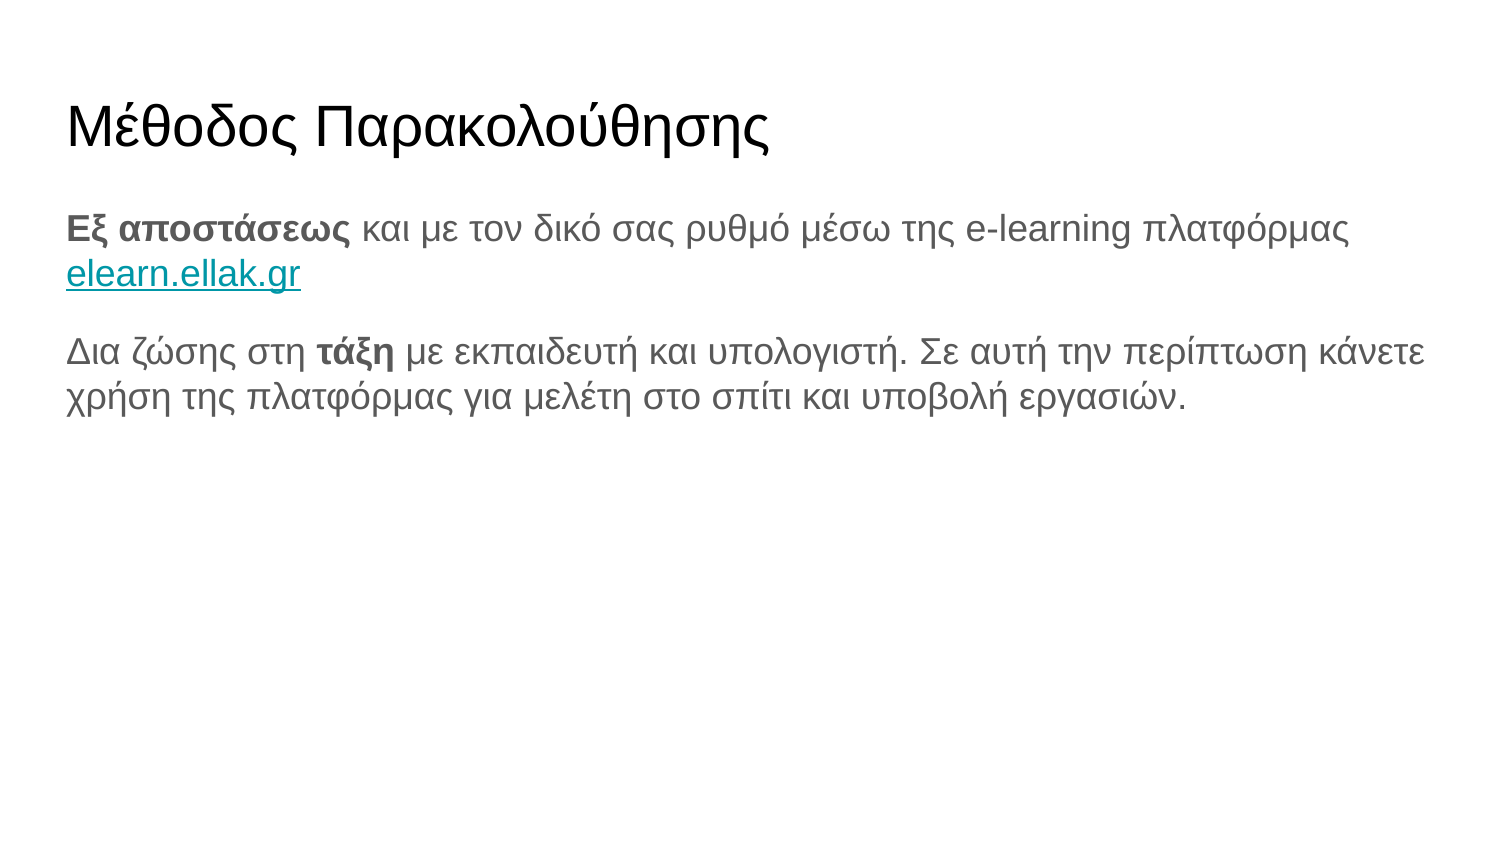

# Μέθοδος Παρακολούθησης
Εξ αποστάσεως και με τον δικό σας ρυθμό μέσω της e-learning πλατφόρμας elearn.ellak.gr
Δια ζώσης στη τάξη με εκπαιδευτή και υπολογιστή. Σε αυτή την περίπτωση κάνετε χρήση της πλατφόρμας για μελέτη στο σπίτι και υποβολή εργασιών.